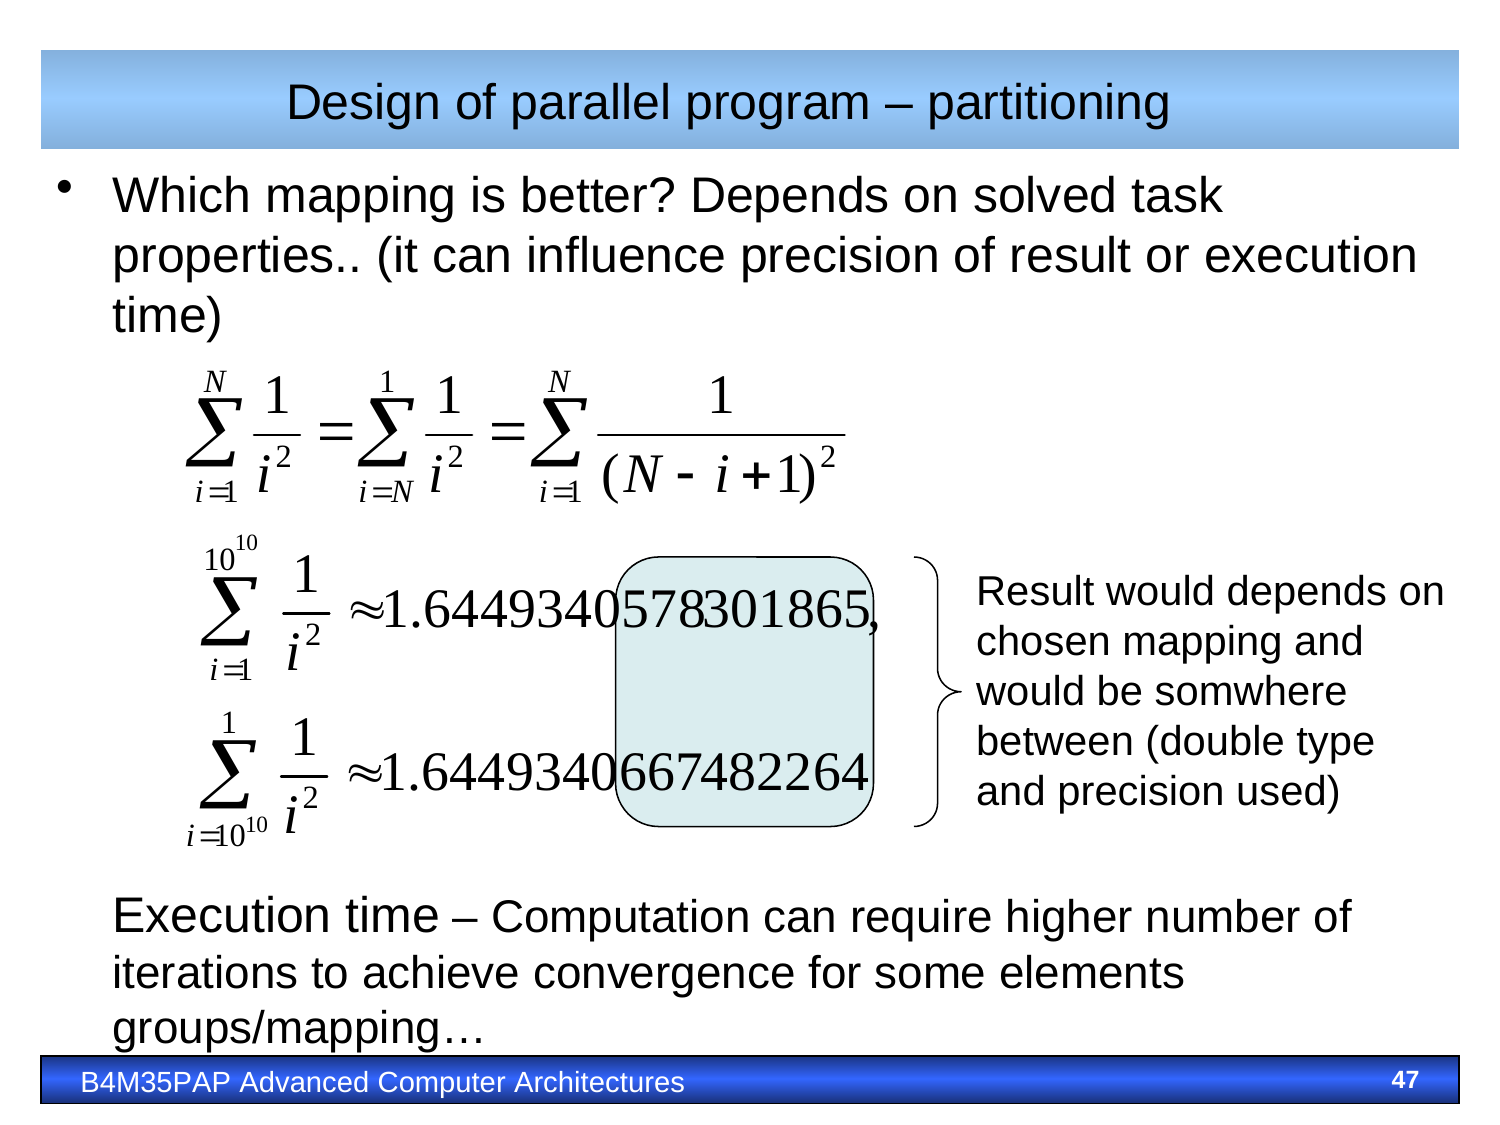

Design of parallel program – partitioning
# Which mapping is better? Depends on solved task properties.. (it can influence precision of result or execution time) Execution time – Computation can require higher number of iterations to achieve convergence for some elements groups/mapping…
Result would depends on chosen mapping and would be somwhere between (double type and precision used)